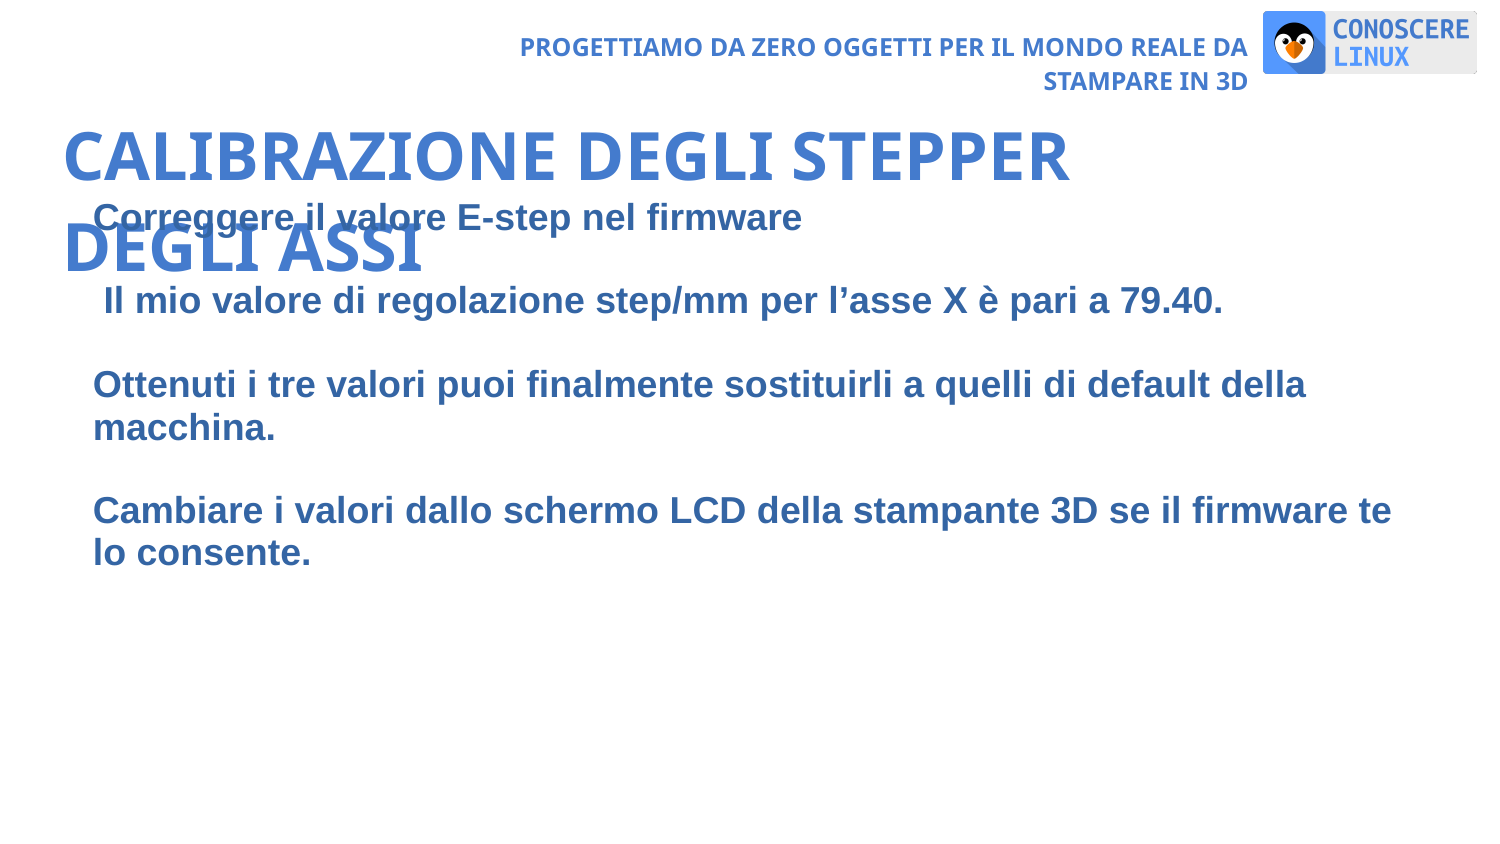

PROGETTIAMO DA ZERO OGGETTI PER IL MONDO REALE DA STAMPARE IN 3D
CALIBRAZIONE DEGLI STEPPER DEGLI ASSI
Correggere il valore E-step nel firmware
 Il mio valore di regolazione step/mm per l’asse X è pari a 79.40.
Ottenuti i tre valori puoi finalmente sostituirli a quelli di default della macchina.
Cambiare i valori dallo schermo LCD della stampante 3D se il firmware te lo consente.